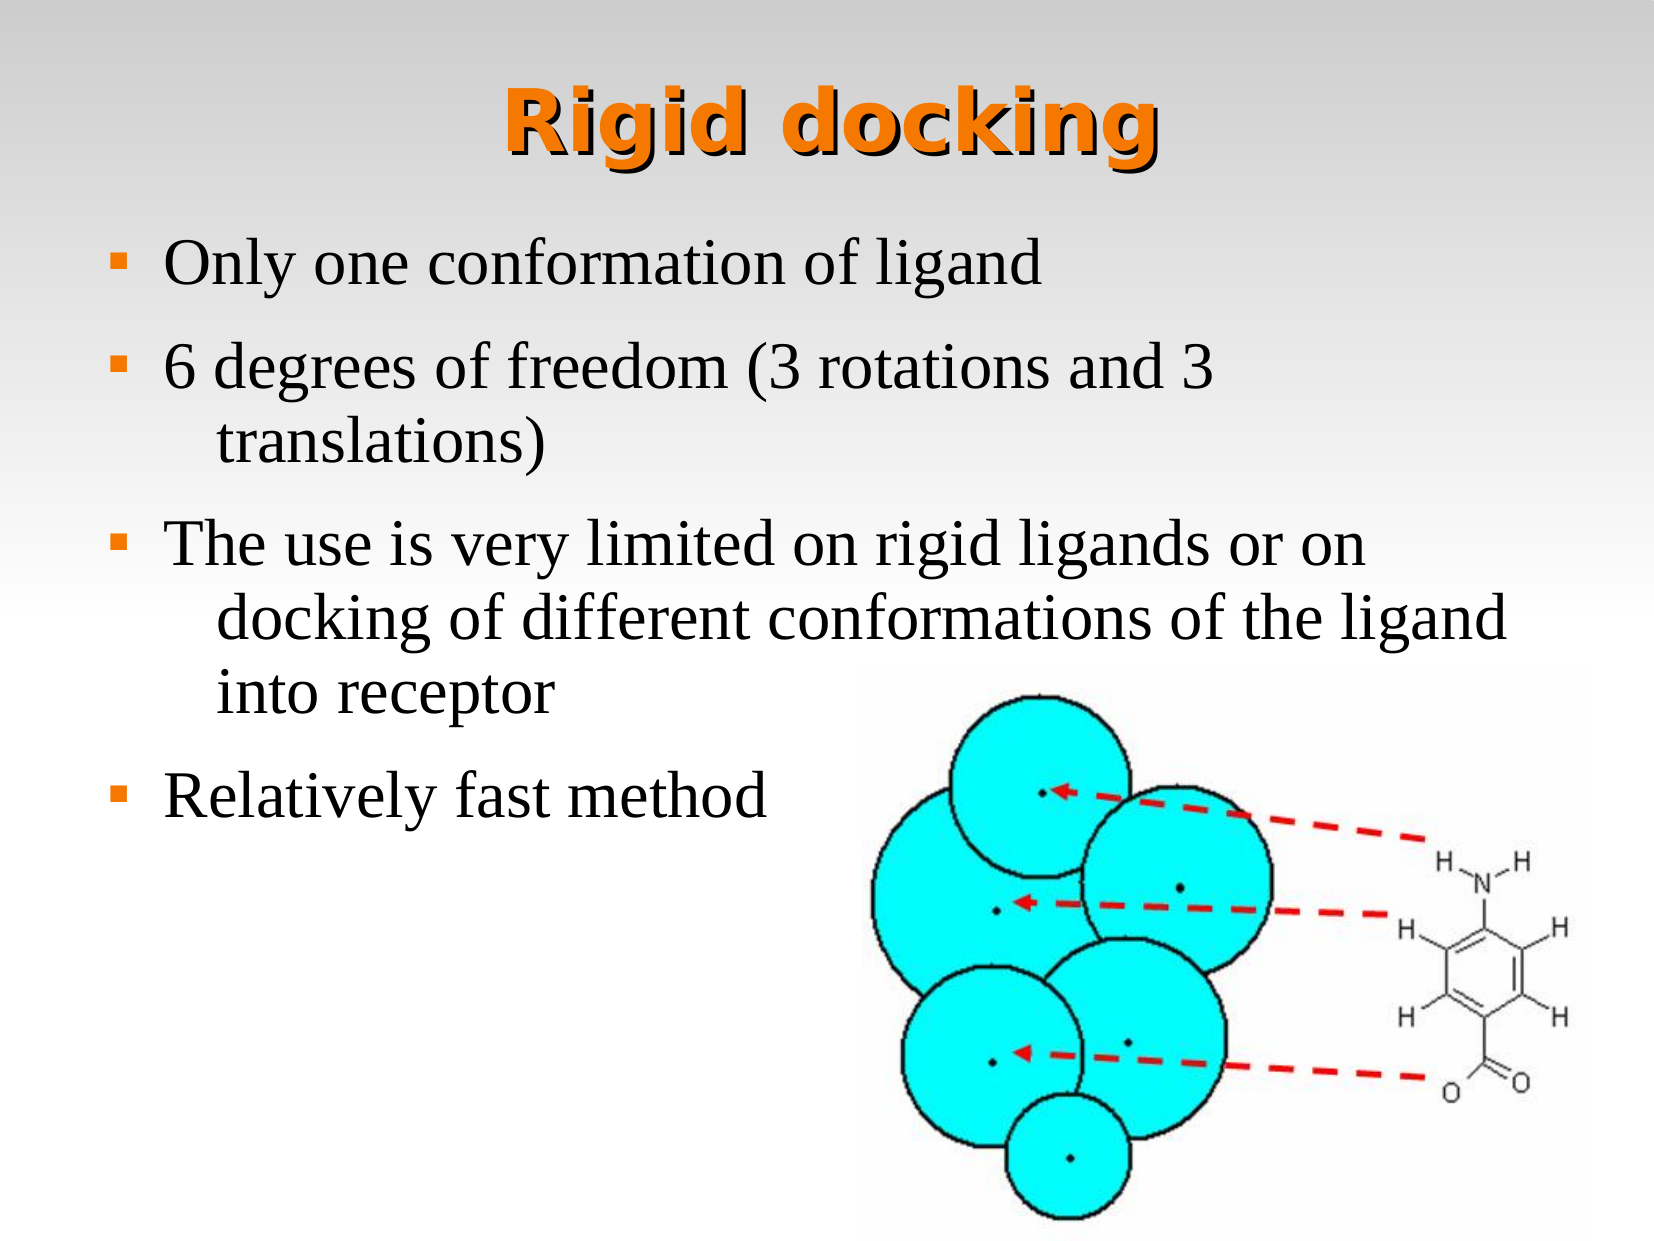

# Rigid docking
Only one conformation of ligand
6 degrees of freedom (3 rotations and 3 translations)
The use is very limited on rigid ligands or on docking of different conformations of the ligand into receptor
Relatively fast method